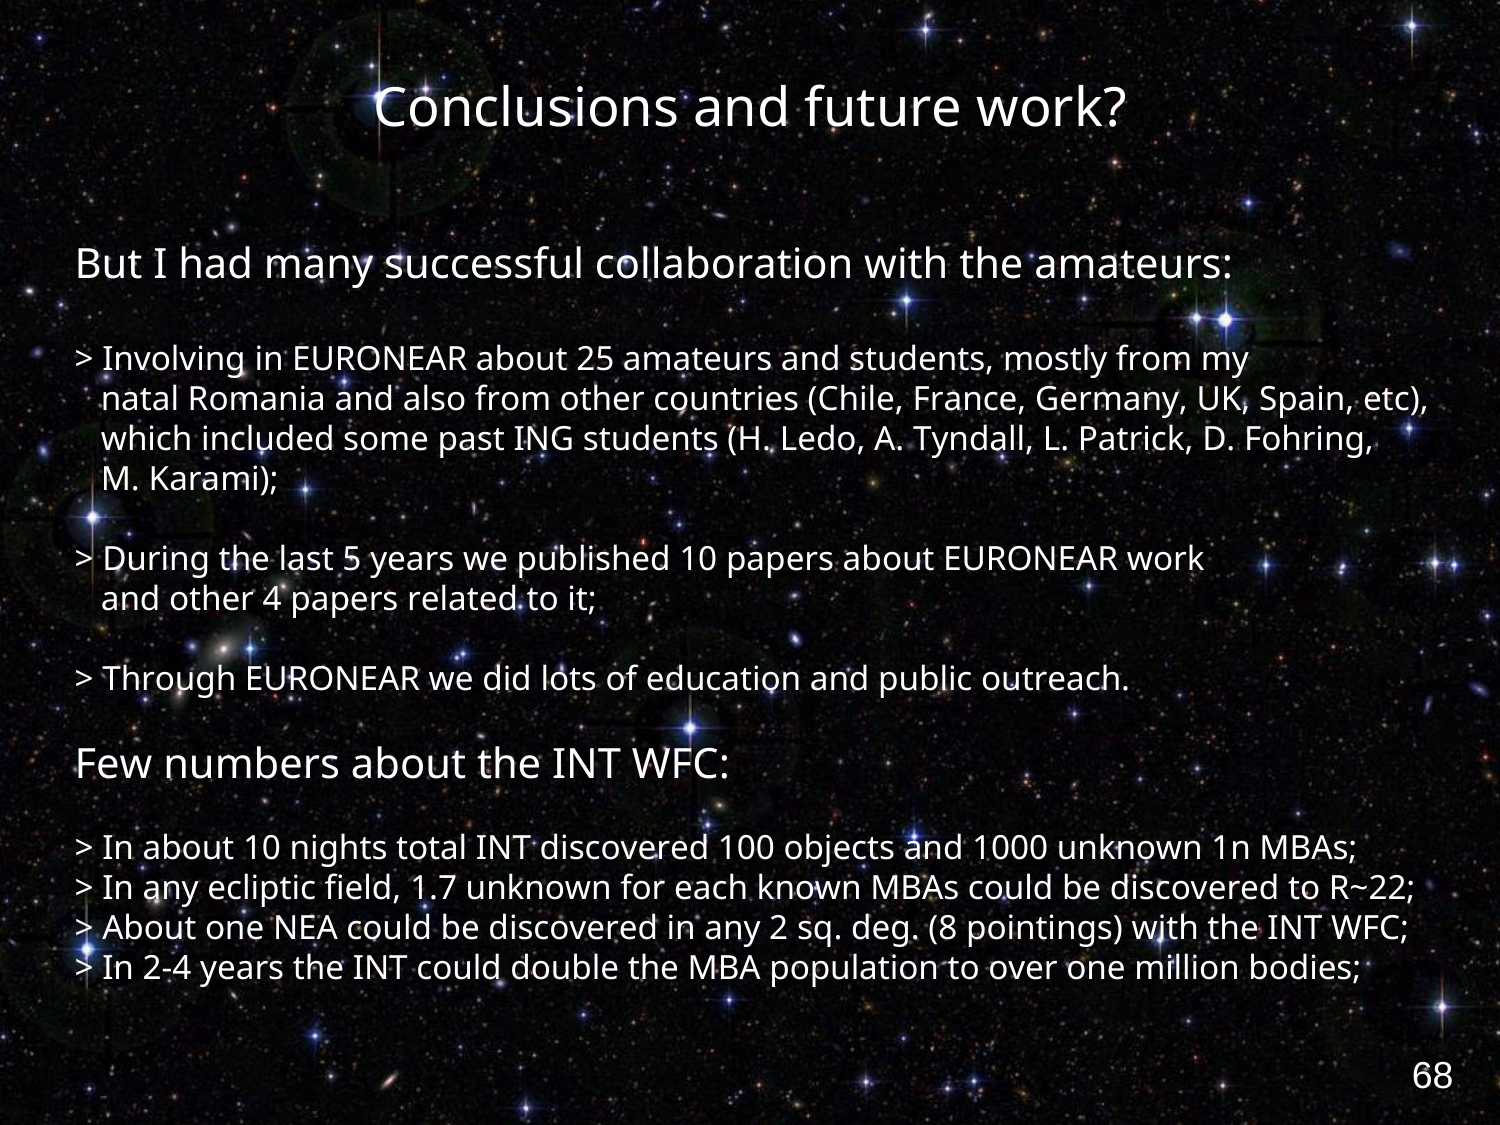

Conclusions and future work?
But I had many successful collaboration with the amateurs:
> Involving in EURONEAR about 25 amateurs and students, mostly from my
 natal Romania and also from other countries (Chile, France, Germany, UK, Spain, etc),
 which included some past ING students (H. Ledo, A. Tyndall, L. Patrick, D. Fohring,
 M. Karami);
> During the last 5 years we published 10 papers about EURONEAR work
 and other 4 papers related to it;
> Through EURONEAR we did lots of education and public outreach.
Few numbers about the INT WFC:
> In about 10 nights total INT discovered 100 objects and 1000 unknown 1n MBAs;
> In any ecliptic field, 1.7 unknown for each known MBAs could be discovered to R~22;
> About one NEA could be discovered in any 2 sq. deg. (8 pointings) with the INT WFC;
> In 2-4 years the INT could double the MBA population to over one million bodies;
68